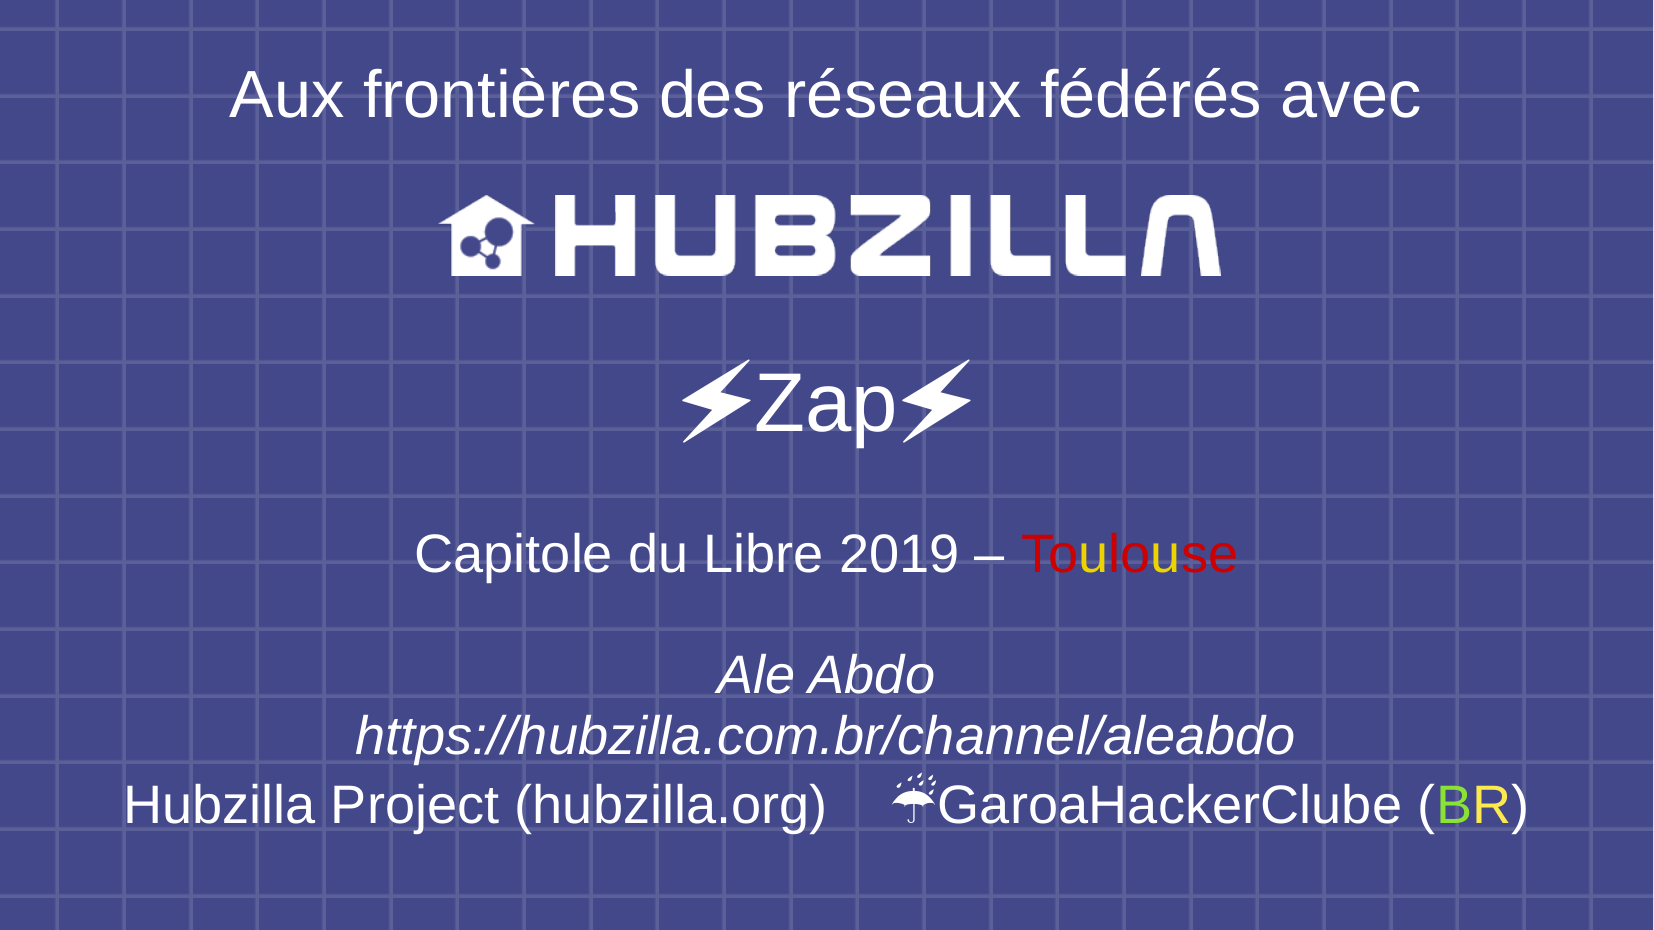

# Aux frontières des réseaux fédérés avec
🗲Zap🗲
Capitole du Libre 2019 – Toulouse
Ale Abdo
https://hubzilla.com.br/channel/aleabdo
Hubzilla Project (hubzilla.org) ☔GaroaHackerClube (BR)